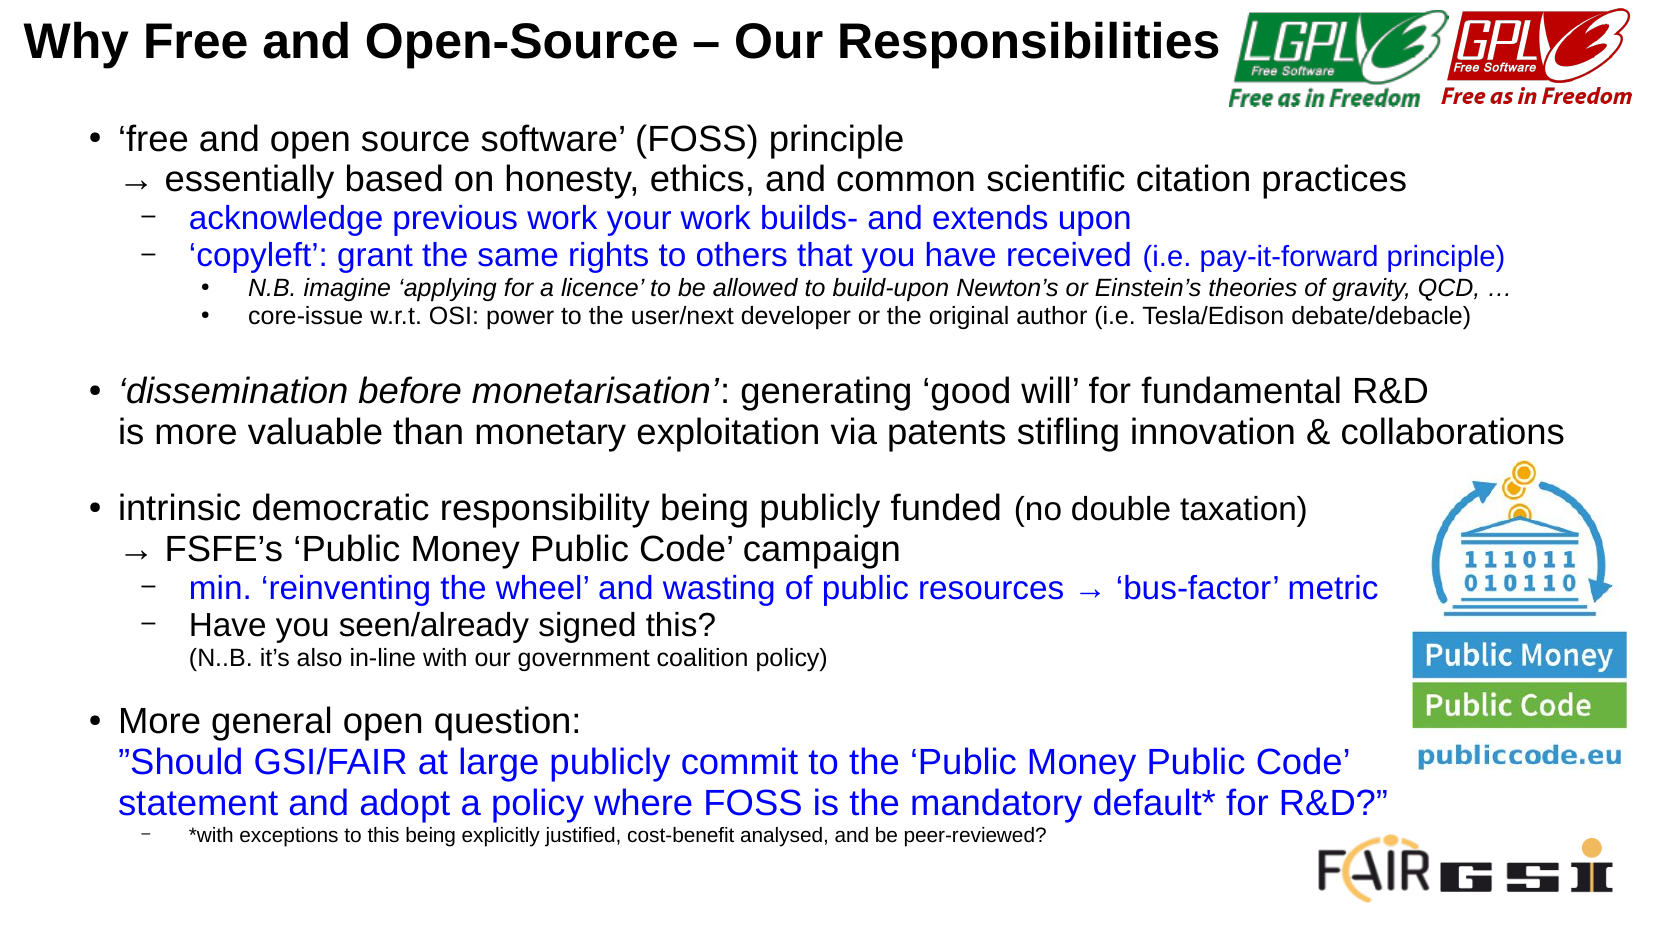

# Why Free and Open-Source – Our Responsibilities
‘free and open source software’ (FOSS) principle
→ essentially based on honesty, ethics, and common scientific citation practices
acknowledge previous work your work builds- and extends upon
‘copyleft’: grant the same rights to others that you have received (i.e. pay-it-forward principle)
N.B. imagine ‘applying for a licence’ to be allowed to build-upon Newton’s or Einstein’s theories of gravity, QCD, …
core-issue w.r.t. OSI: power to the user/next developer or the original author (i.e. Tesla/Edison debate/debacle)
‘dissemination before monetarisation’: generating ‘good will’ for fundamental R&D
is more valuable than monetary exploitation via patents stifling innovation & collaborations
intrinsic democratic responsibility being publicly funded (no double taxation)
→ FSFE’s ‘Public Money Public Code’ campaign
min. ‘reinventing the wheel’ and wasting of public resources → ‘bus-factor’ metric
Have you seen/already signed this?
(N..B. it’s also in-line with our government coalition policy)
More general open question:
”Should GSI/FAIR at large publicly commit to the ‘Public Money Public Code’
statement and adopt a policy where FOSS is the mandatory default* for R&D?”
*with exceptions to this being explicitly justified, cost-benefit analysed, and be peer-reviewed?